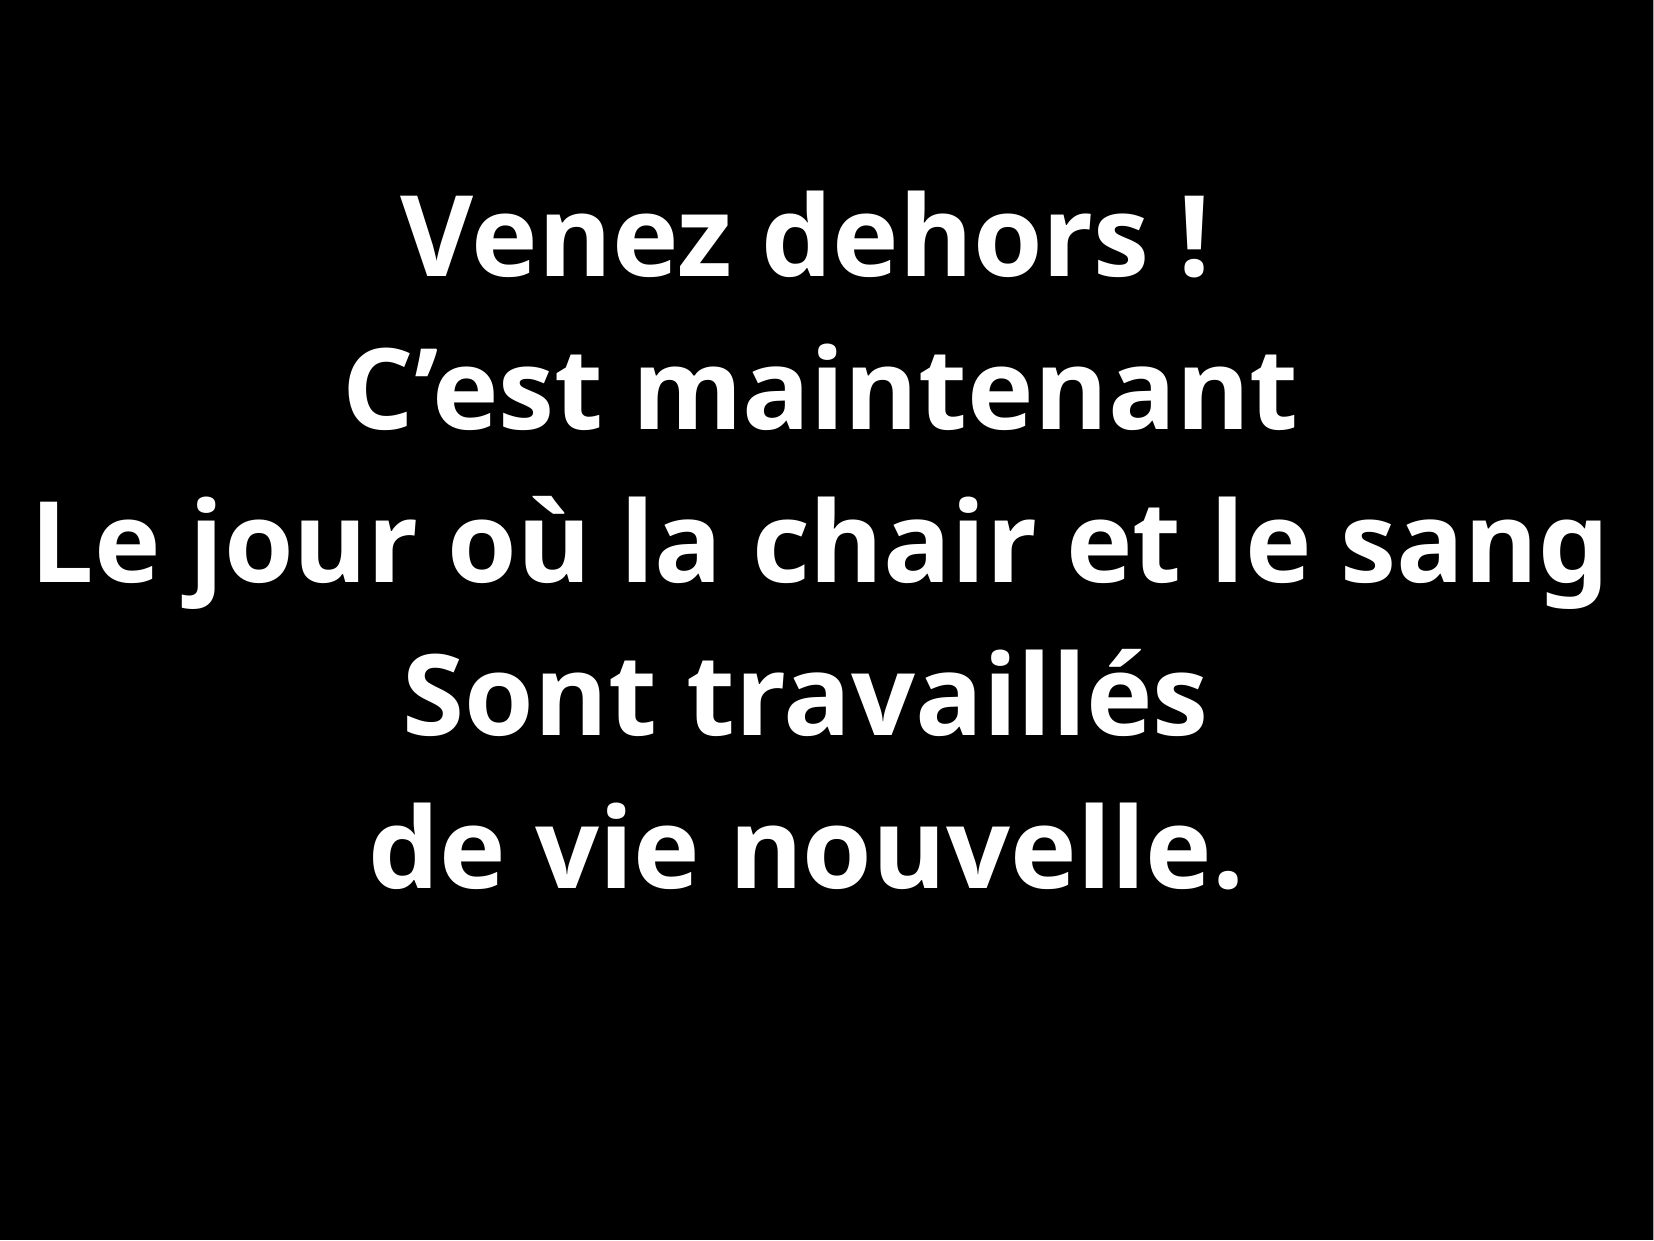

# Venez dehors !
C’est maintenant
Le jour où la chair et le sang
Sont travaillés
de vie nouvelle.